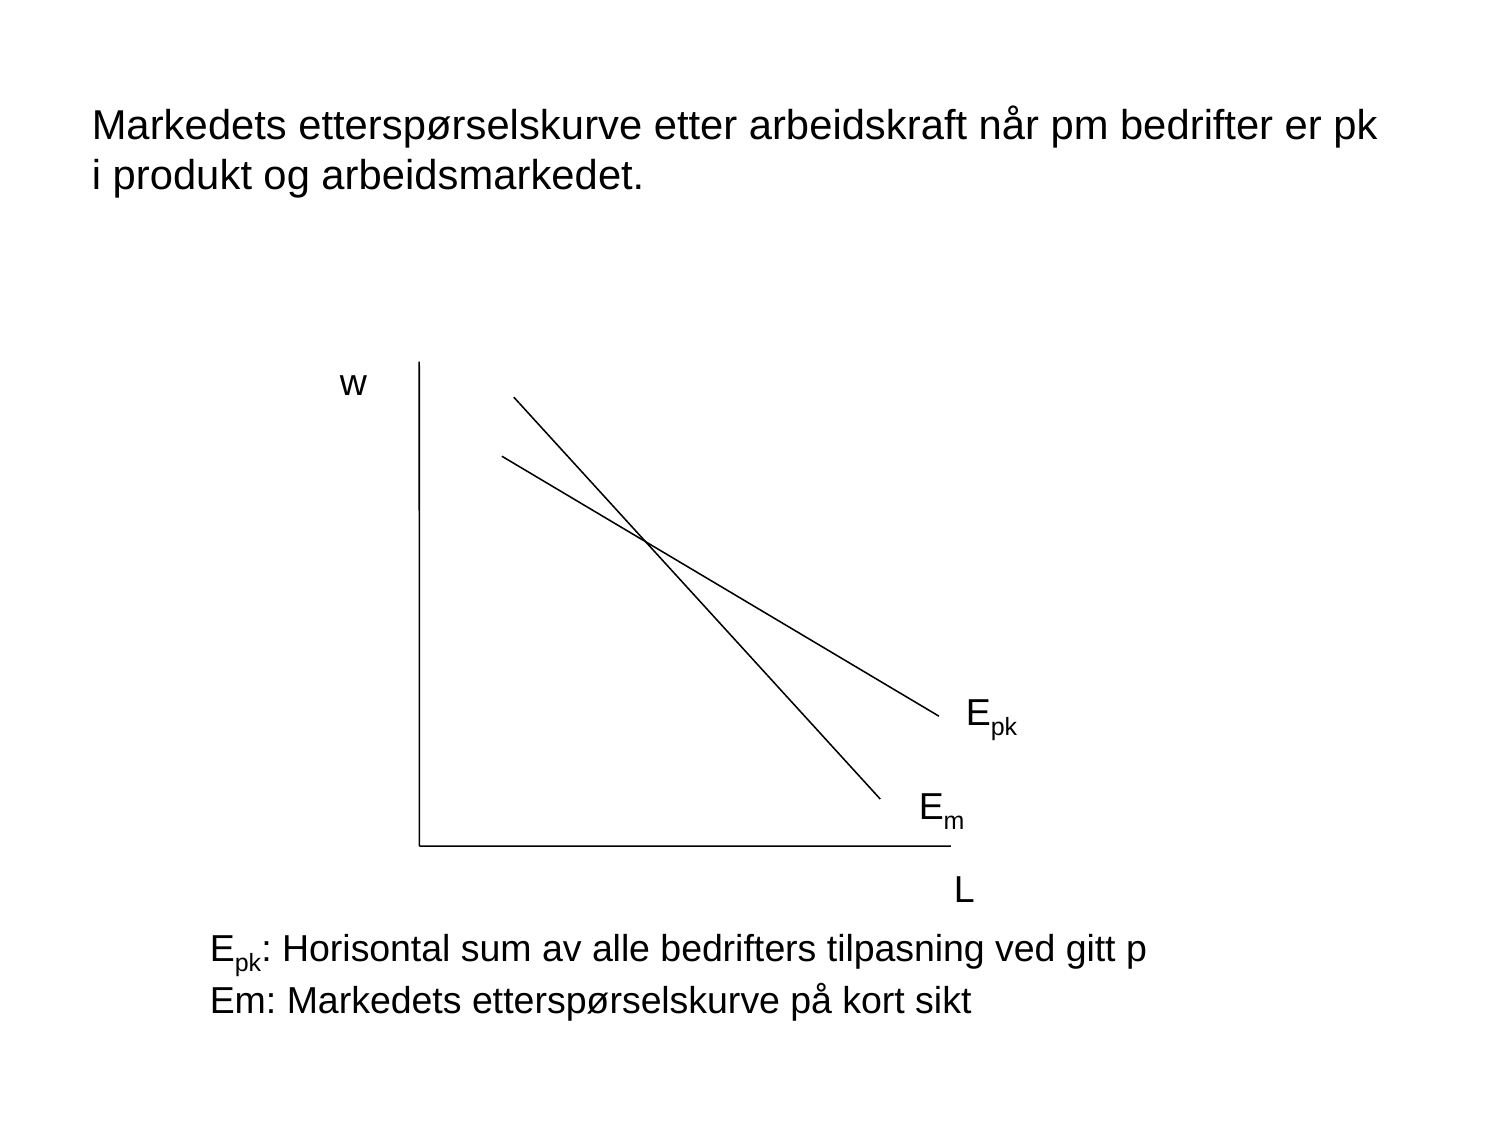

Markedets etterspørselskurve etter arbeidskraft når pm bedrifter er pk i produkt og arbeidsmarkedet.
w
Epk
Em
L
Epk: Horisontal sum av alle bedrifters tilpasning ved gitt p
Em: Markedets etterspørselskurve på kort sikt